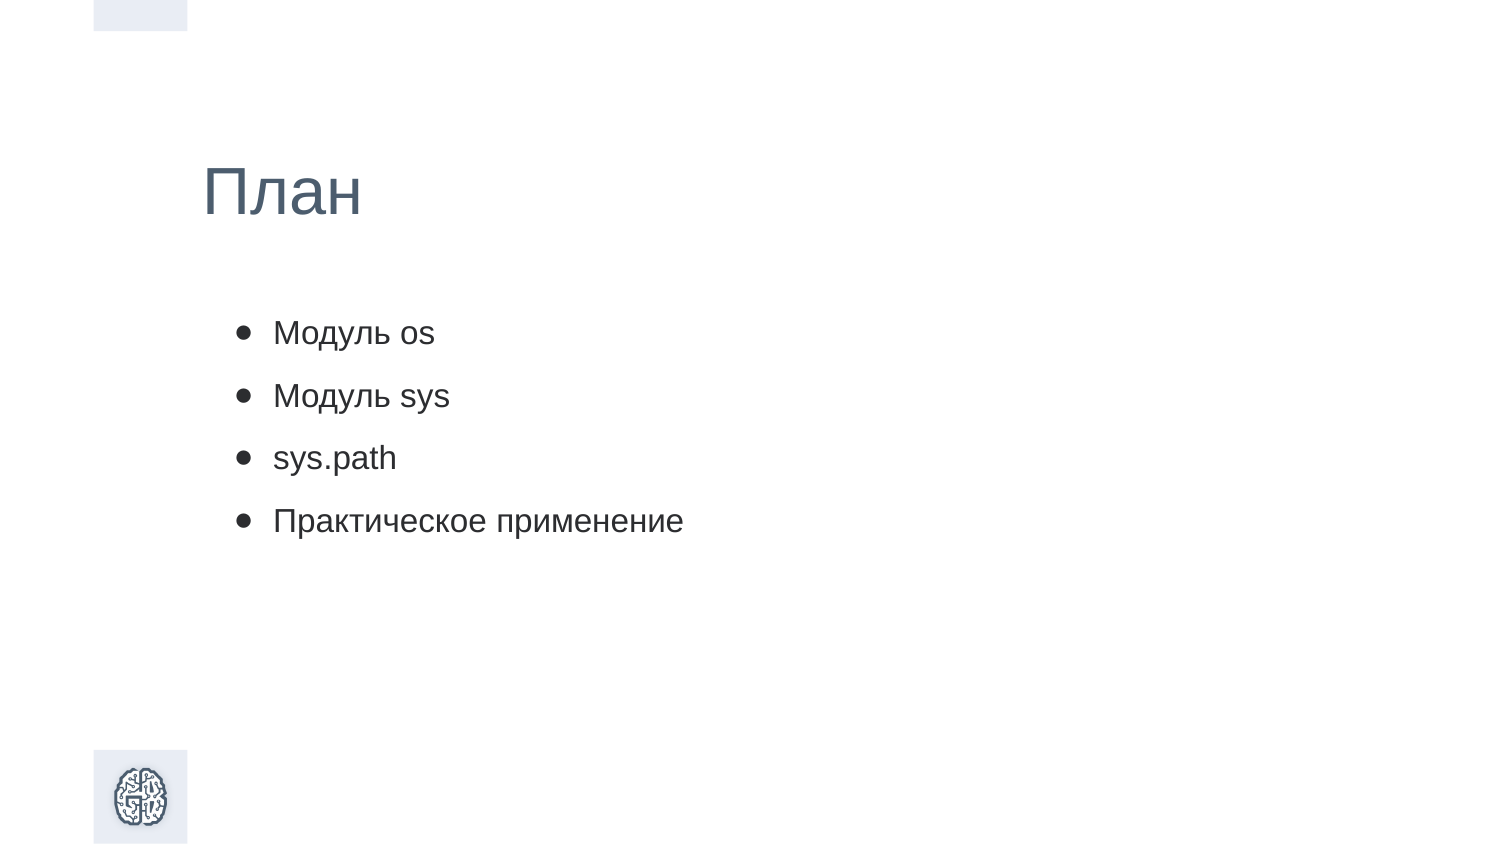

План
Модуль os
Модуль sys
sys.path
Практическое применение